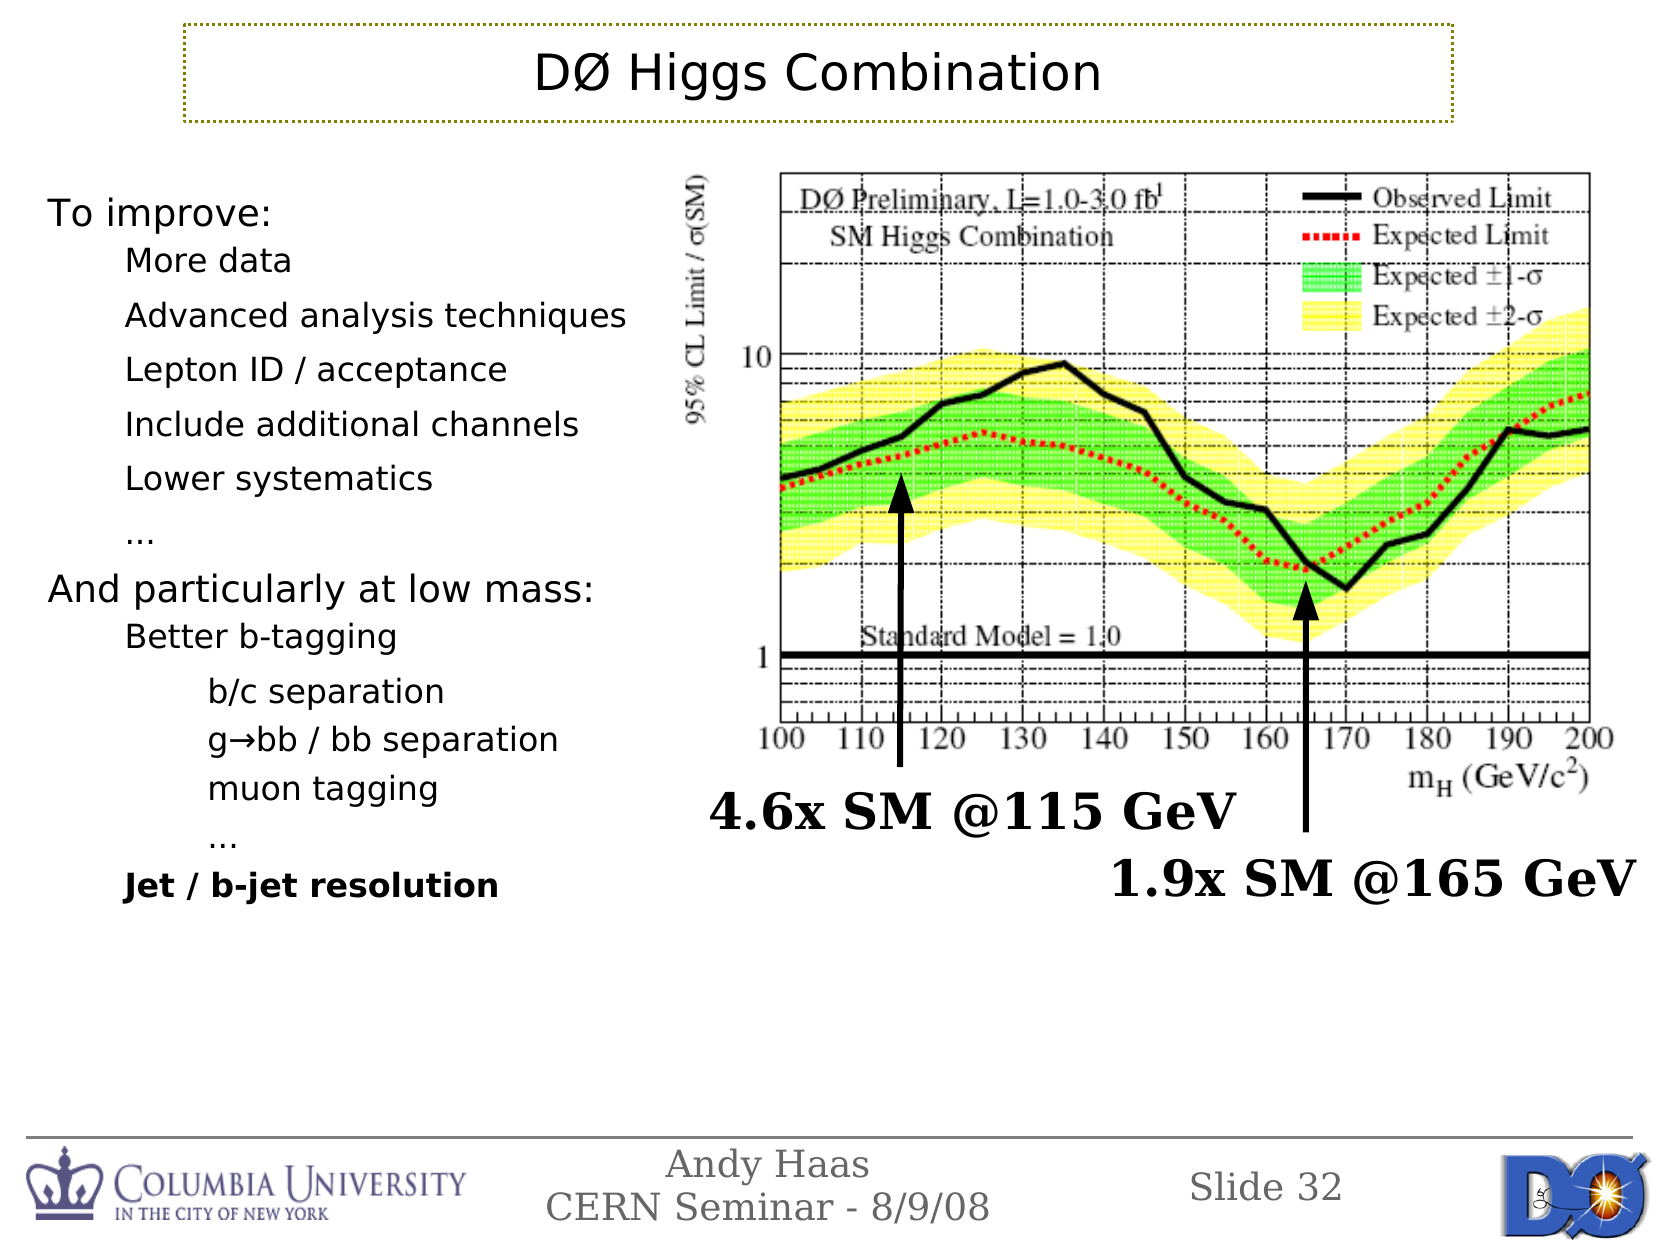

# DØ Higgs Combination
To improve:
More data
Advanced analysis techniques
Lepton ID / acceptance
Include additional channels
Lower systematics
...
And particularly at low mass:
Better b-tagging
b/c separation
g→bb / bb separation
muon tagging
...
Jet / b-jet resolution
4.6x SM @115 GeV
1.9x SM @165 GeV